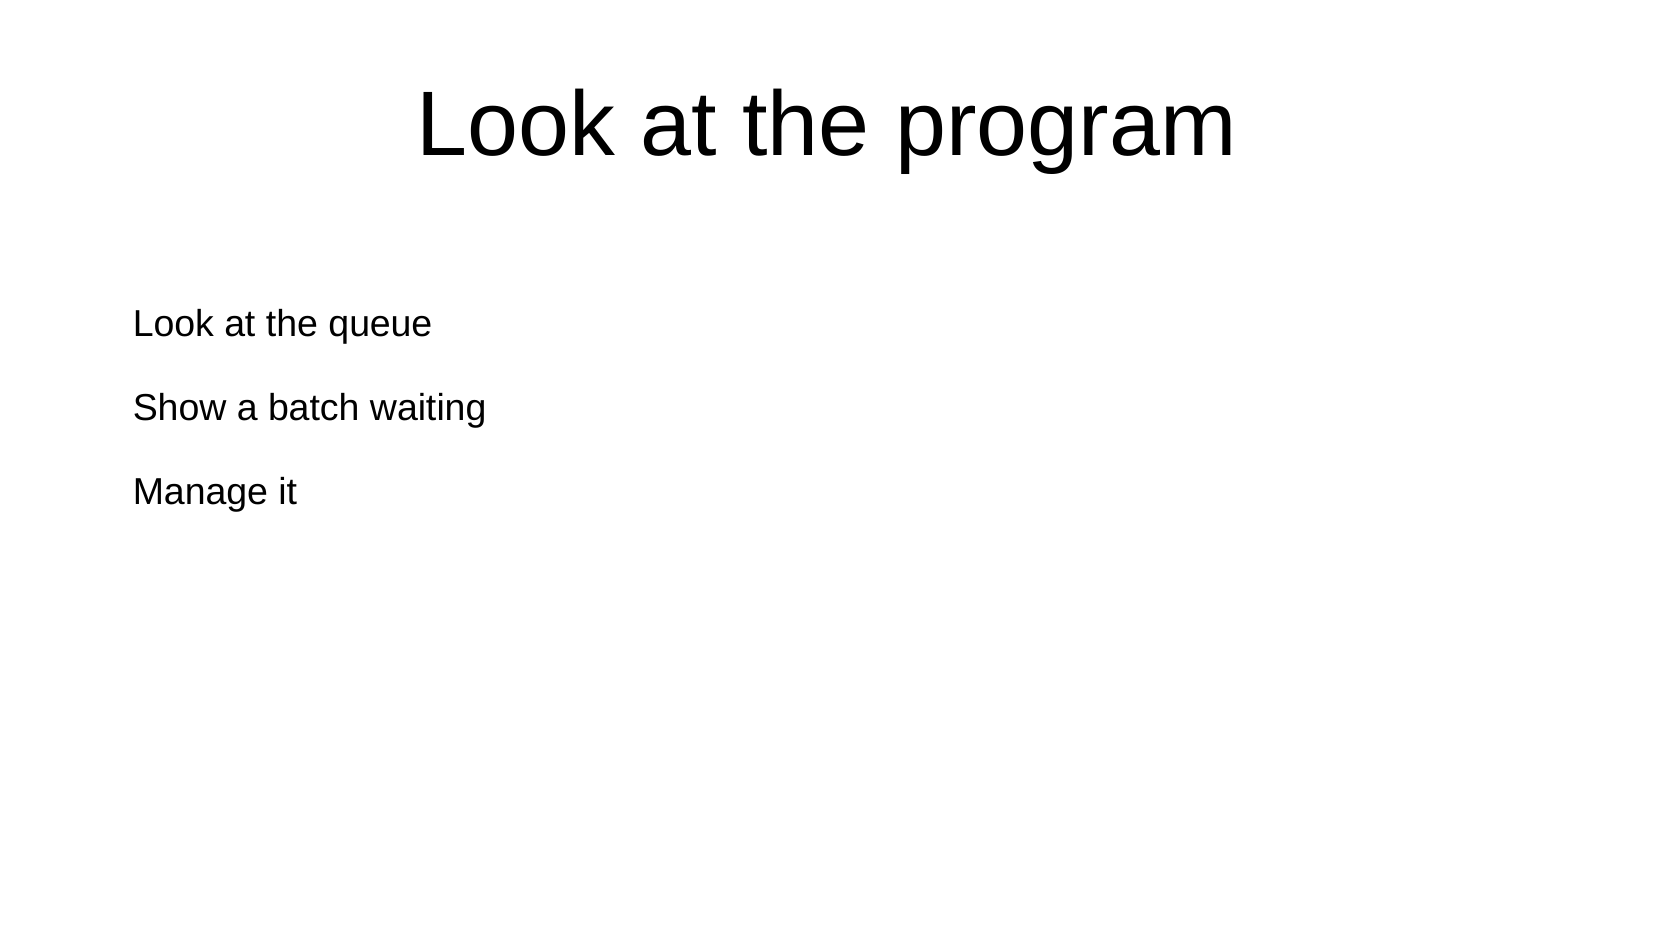

# Look at the program
Look at the queue
Show a batch waiting
Manage it